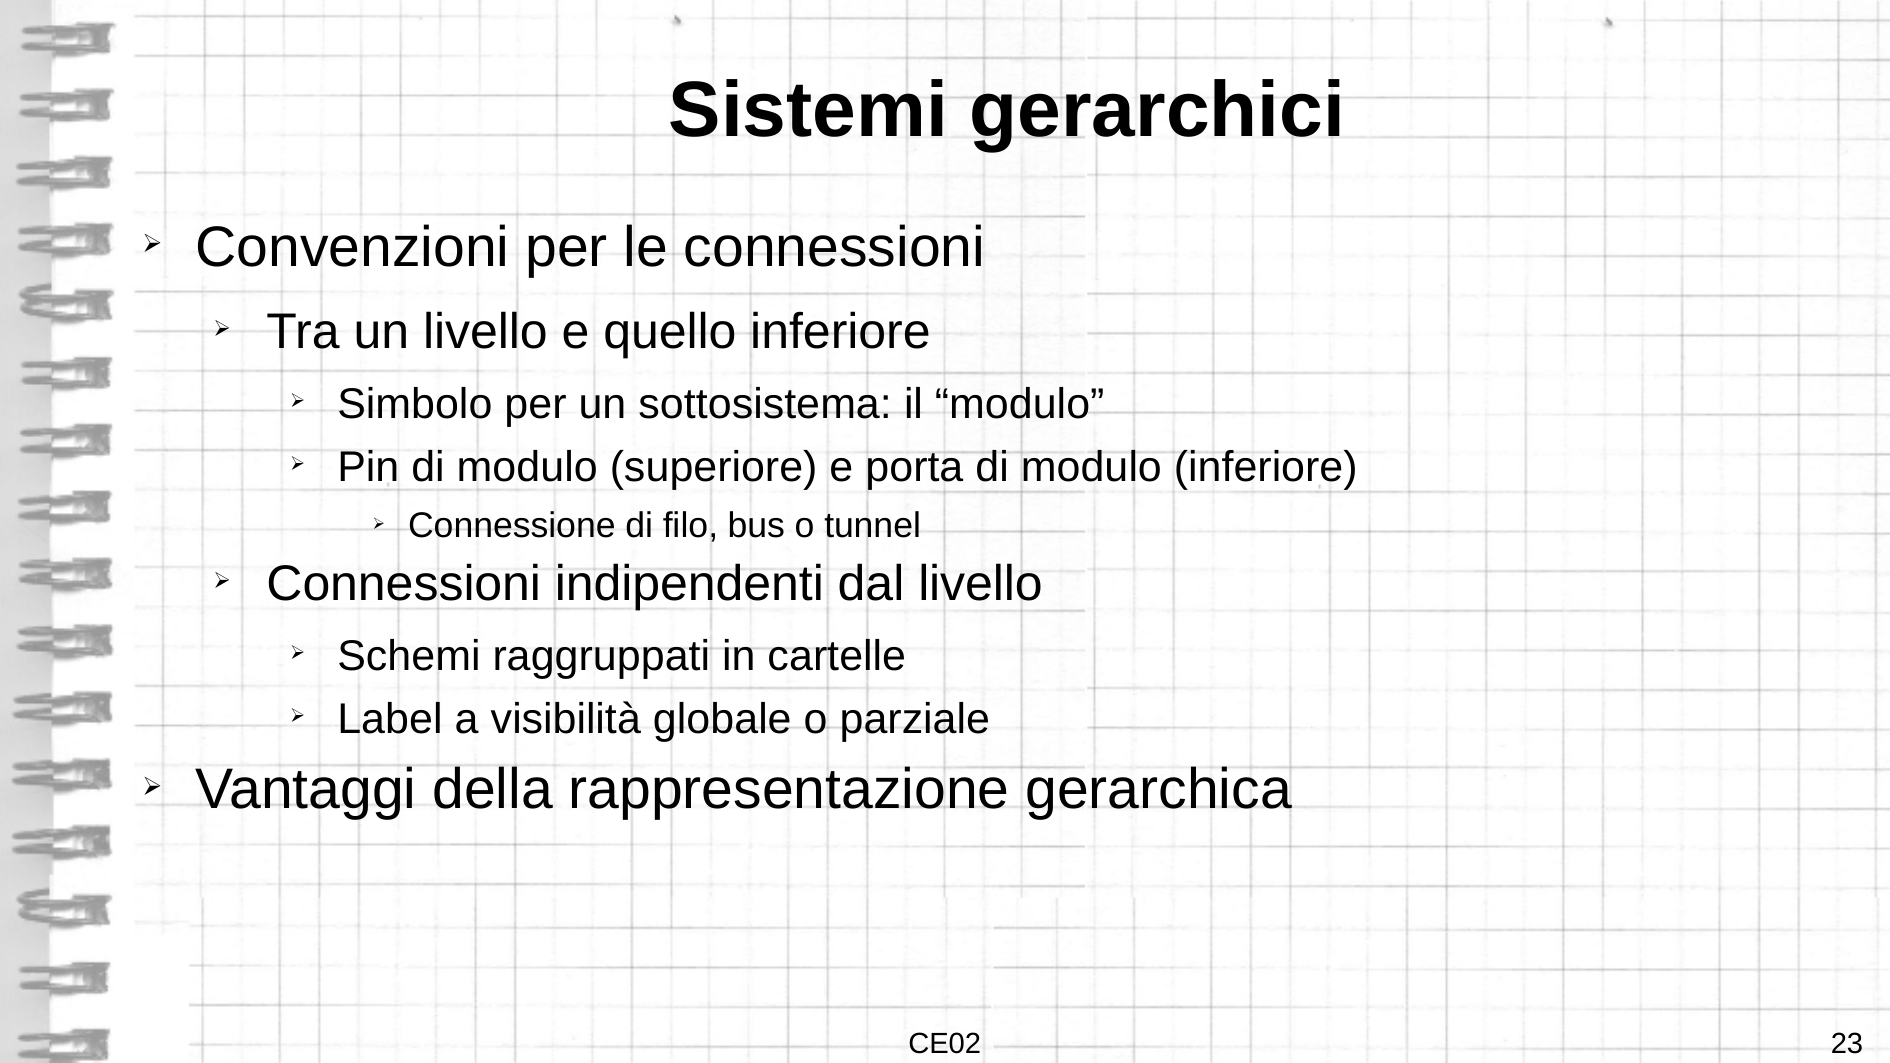

# Sistemi gerarchici
Convenzioni per le connessioni
Tra un livello e quello inferiore
Simbolo per un sottosistema: il “modulo”
Pin di modulo (superiore) e porta di modulo (inferiore)
Connessione di filo, bus o tunnel
Connessioni indipendenti dal livello
Schemi raggruppati in cartelle
Label a visibilità globale o parziale
Vantaggi della rappresentazione gerarchica
CE02
23